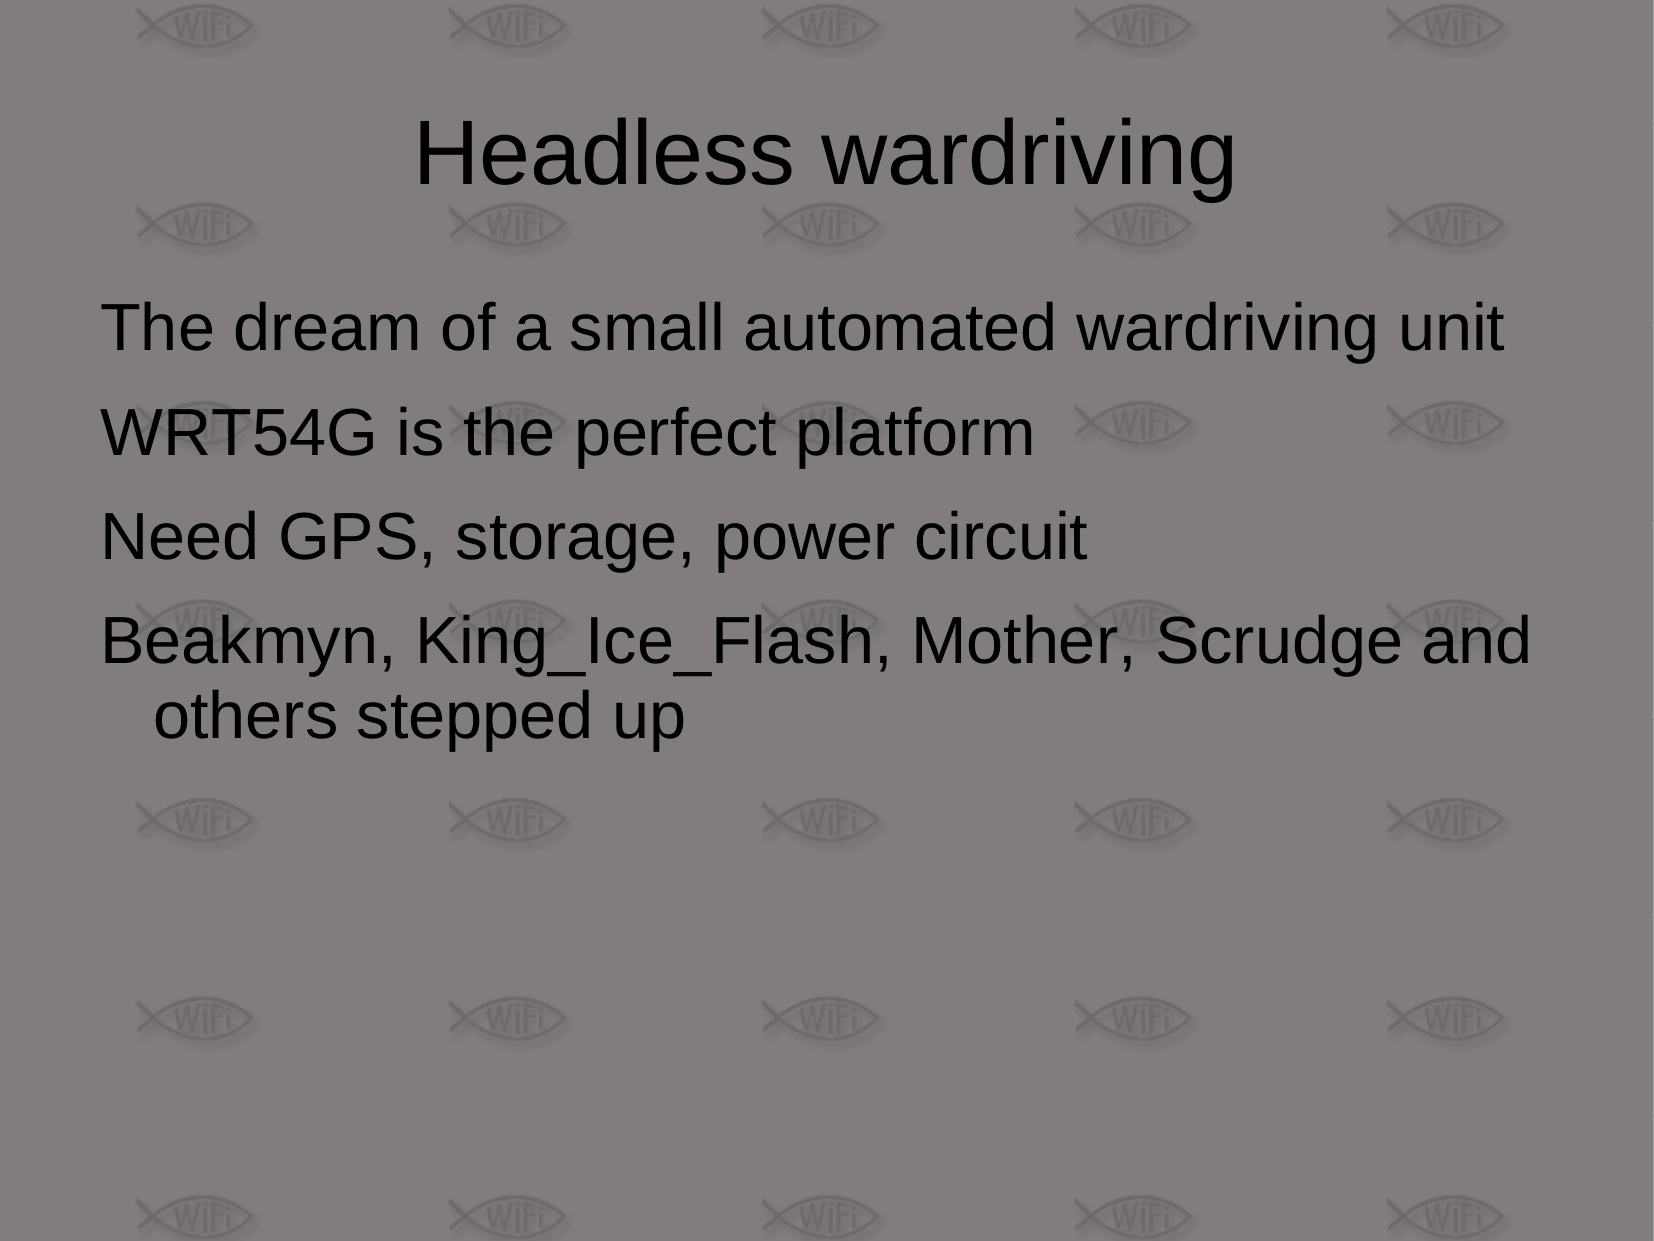

# Headless wardriving
The dream of a small automated wardriving unit
WRT54G is the perfect platform
Need GPS, storage, power circuit
Beakmyn, King_Ice_Flash, Mother, Scrudge and others stepped up